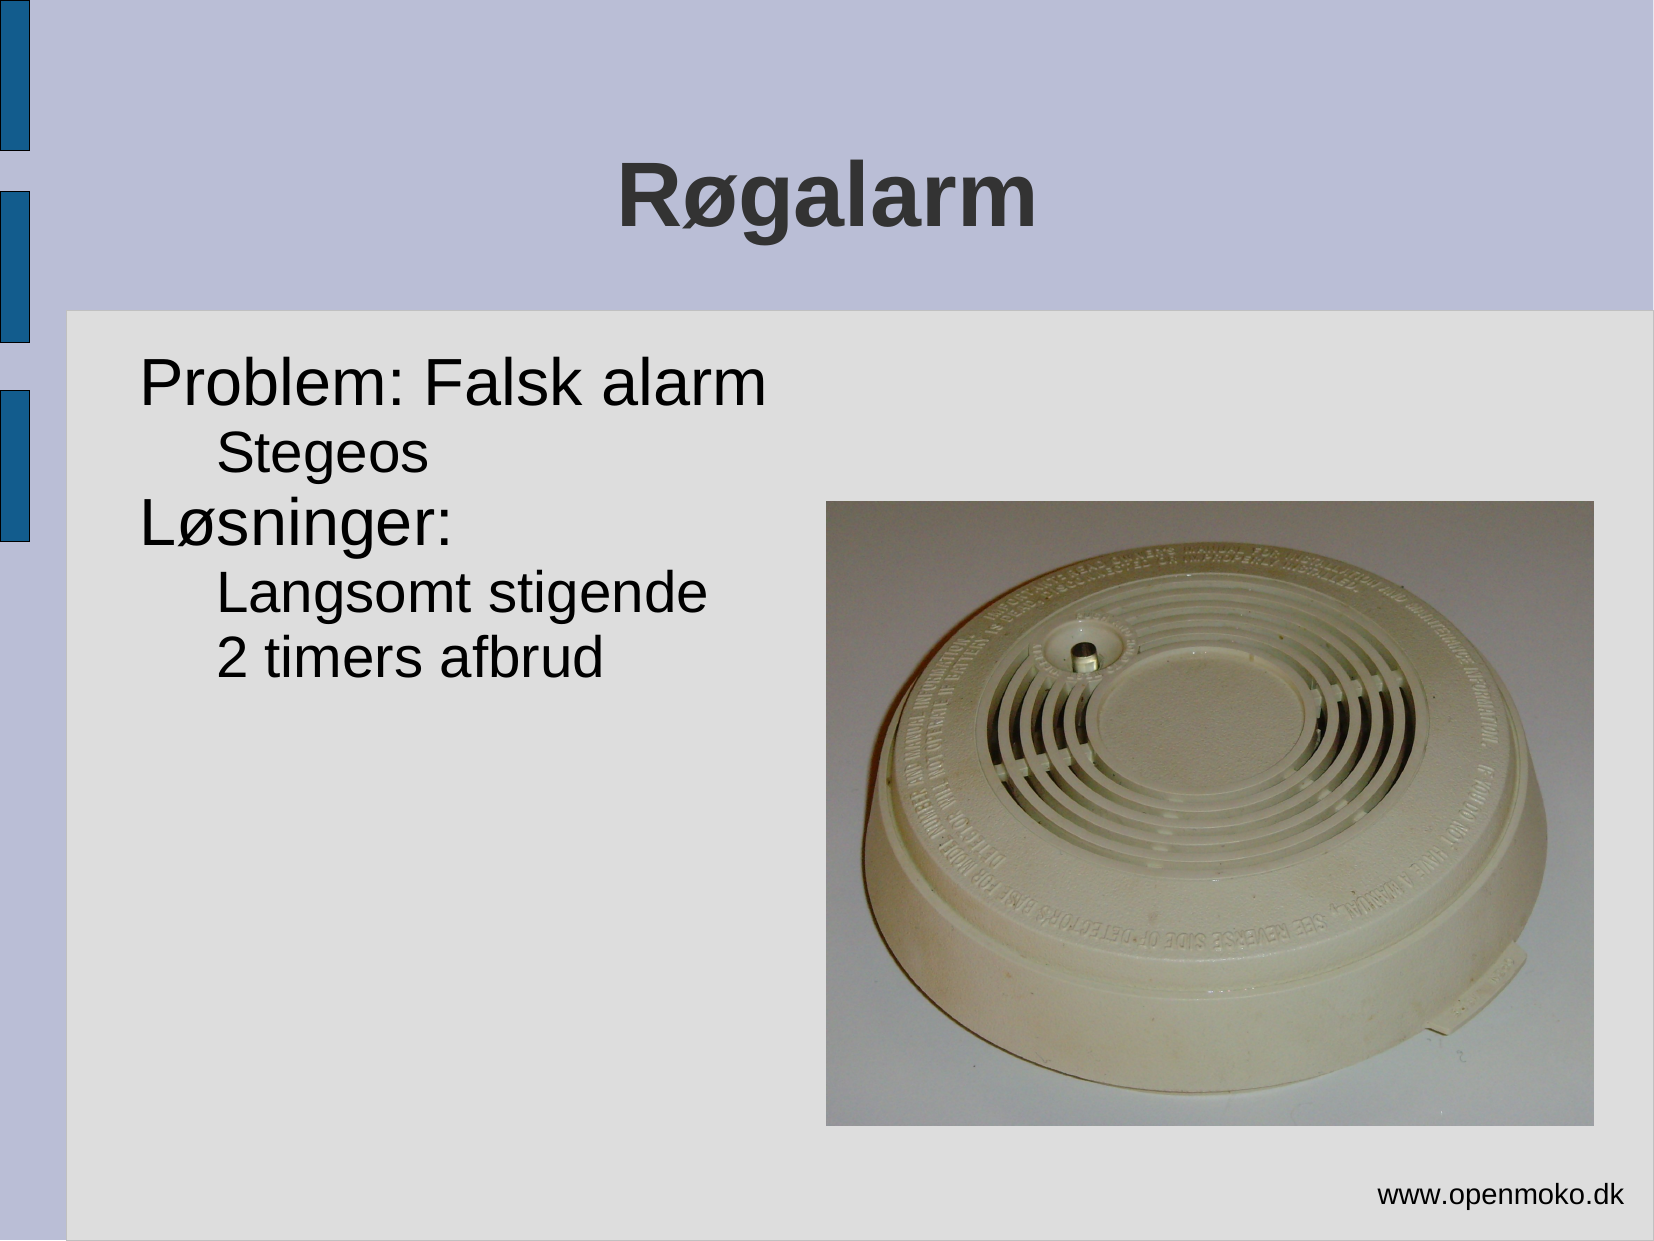

# Røgalarm
Problem: Falsk alarm
Stegeos
Løsninger:
Langsomt stigende
2 timers afbrud